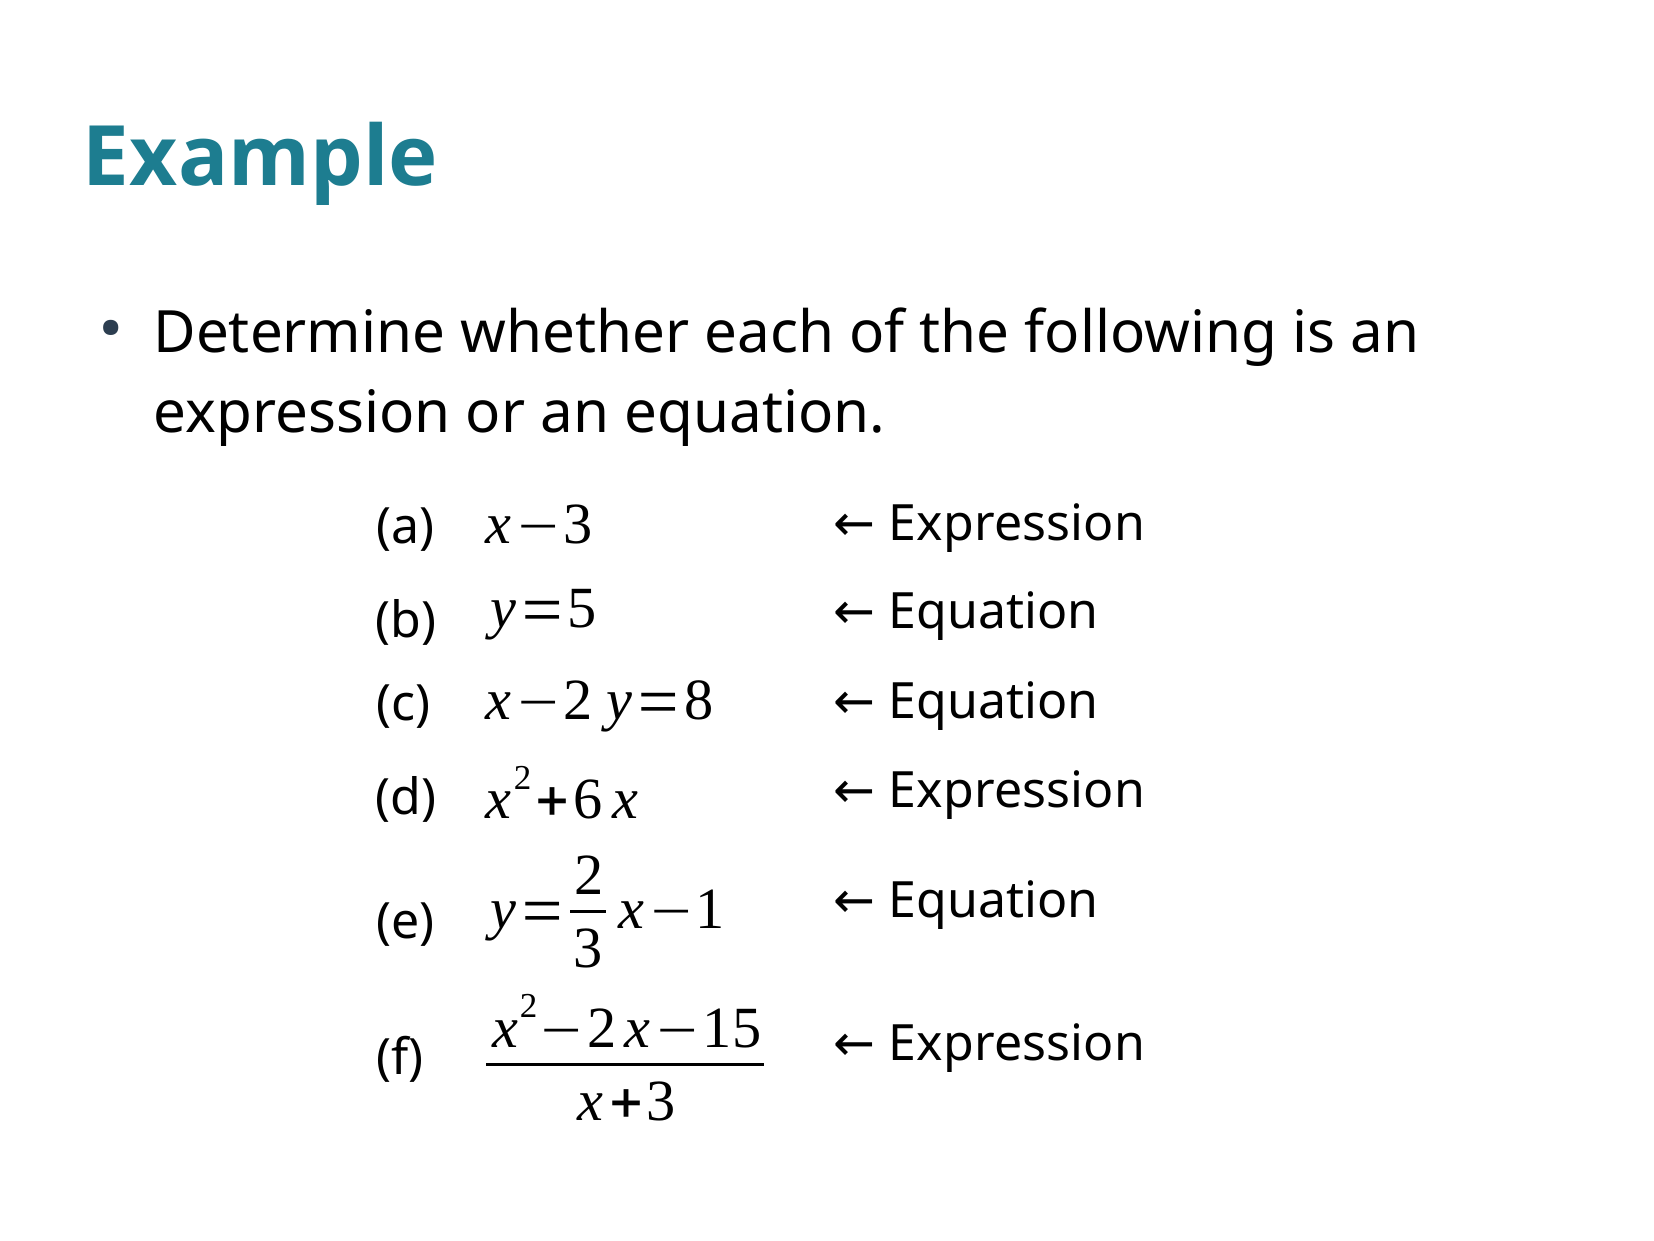

# Example
Determine whether each of the following is an expression or an equation.
← Expression
← Equation
← Equation
← Expression
← Equation
← Expression
(a)
(b)
(c)
(d)
(e)
(f)